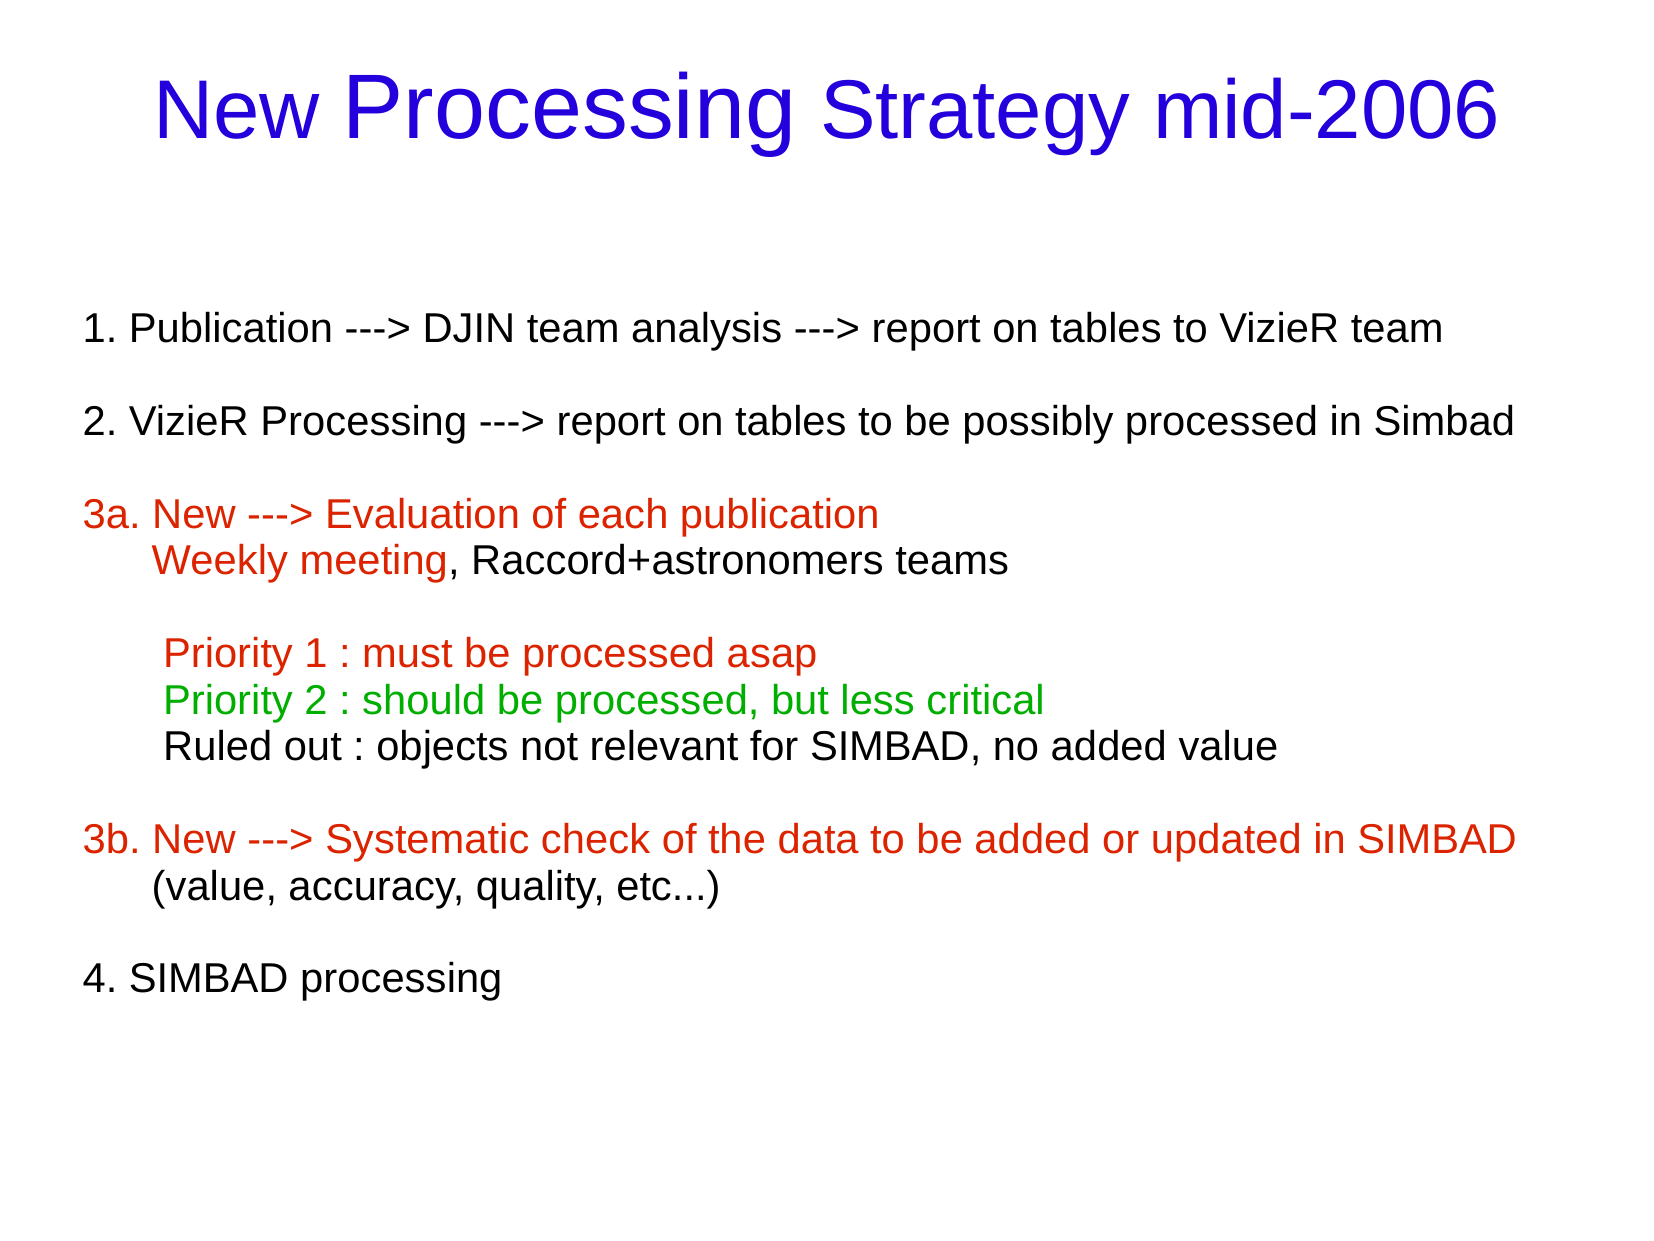

# New Processing Strategy mid-2006
1. Publication ---> DJIN team analysis ---> report on tables to VizieR team
2. VizieR Processing ---> report on tables to be possibly processed in Simbad
3a. New ---> Evaluation of each publication Weekly meeting, Raccord+astronomers teams
 Priority 1 : must be processed asap
 Priority 2 : should be processed, but less critical
 Ruled out : objects not relevant for SIMBAD, no added value
3b. New ---> Systematic check of the data to be added or updated in SIMBAD
 (value, accuracy, quality, etc...)
4. SIMBAD processing